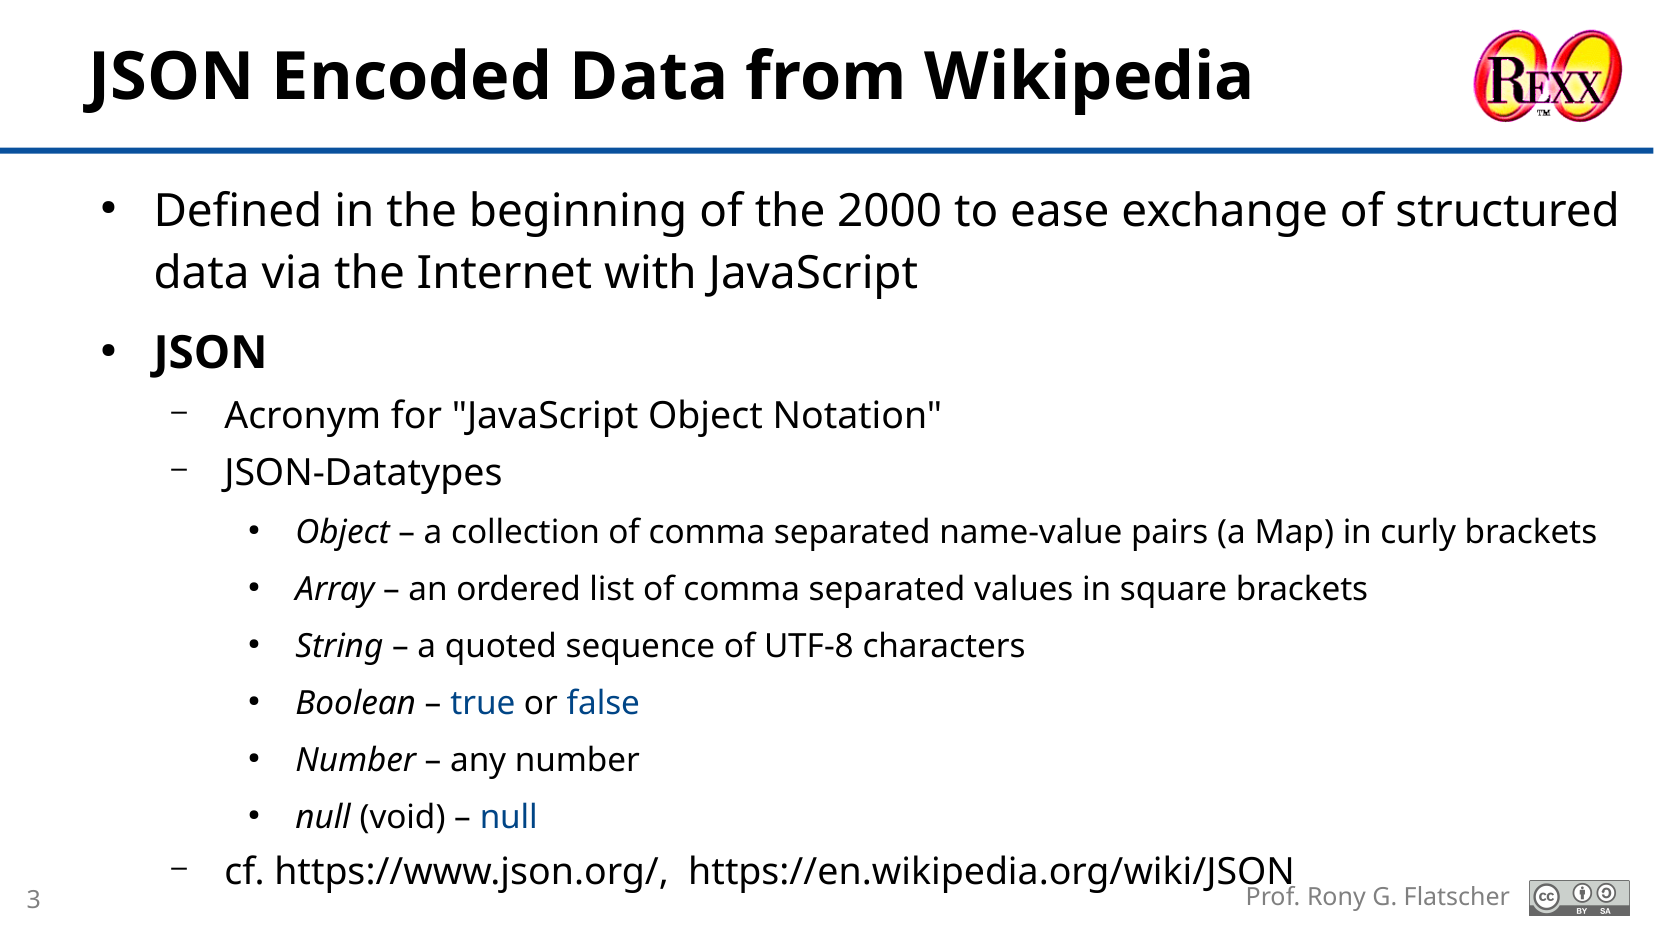

# JSON Encoded Data from Wikipedia
Defined in the beginning of the 2000 to ease exchange of structured data via the Internet with JavaScript
JSON
Acronym for "JavaScript Object Notation"
JSON-Datatypes
Object – a collection of comma separated name-value pairs (a Map) in curly brackets
Array – an ordered list of comma separated values in square brackets
String – a quoted sequence of UTF-8 characters
Boolean – true or false
Number – any number
null (void) – null
cf. https://www.json.org/, https://en.wikipedia.org/wiki/JSON